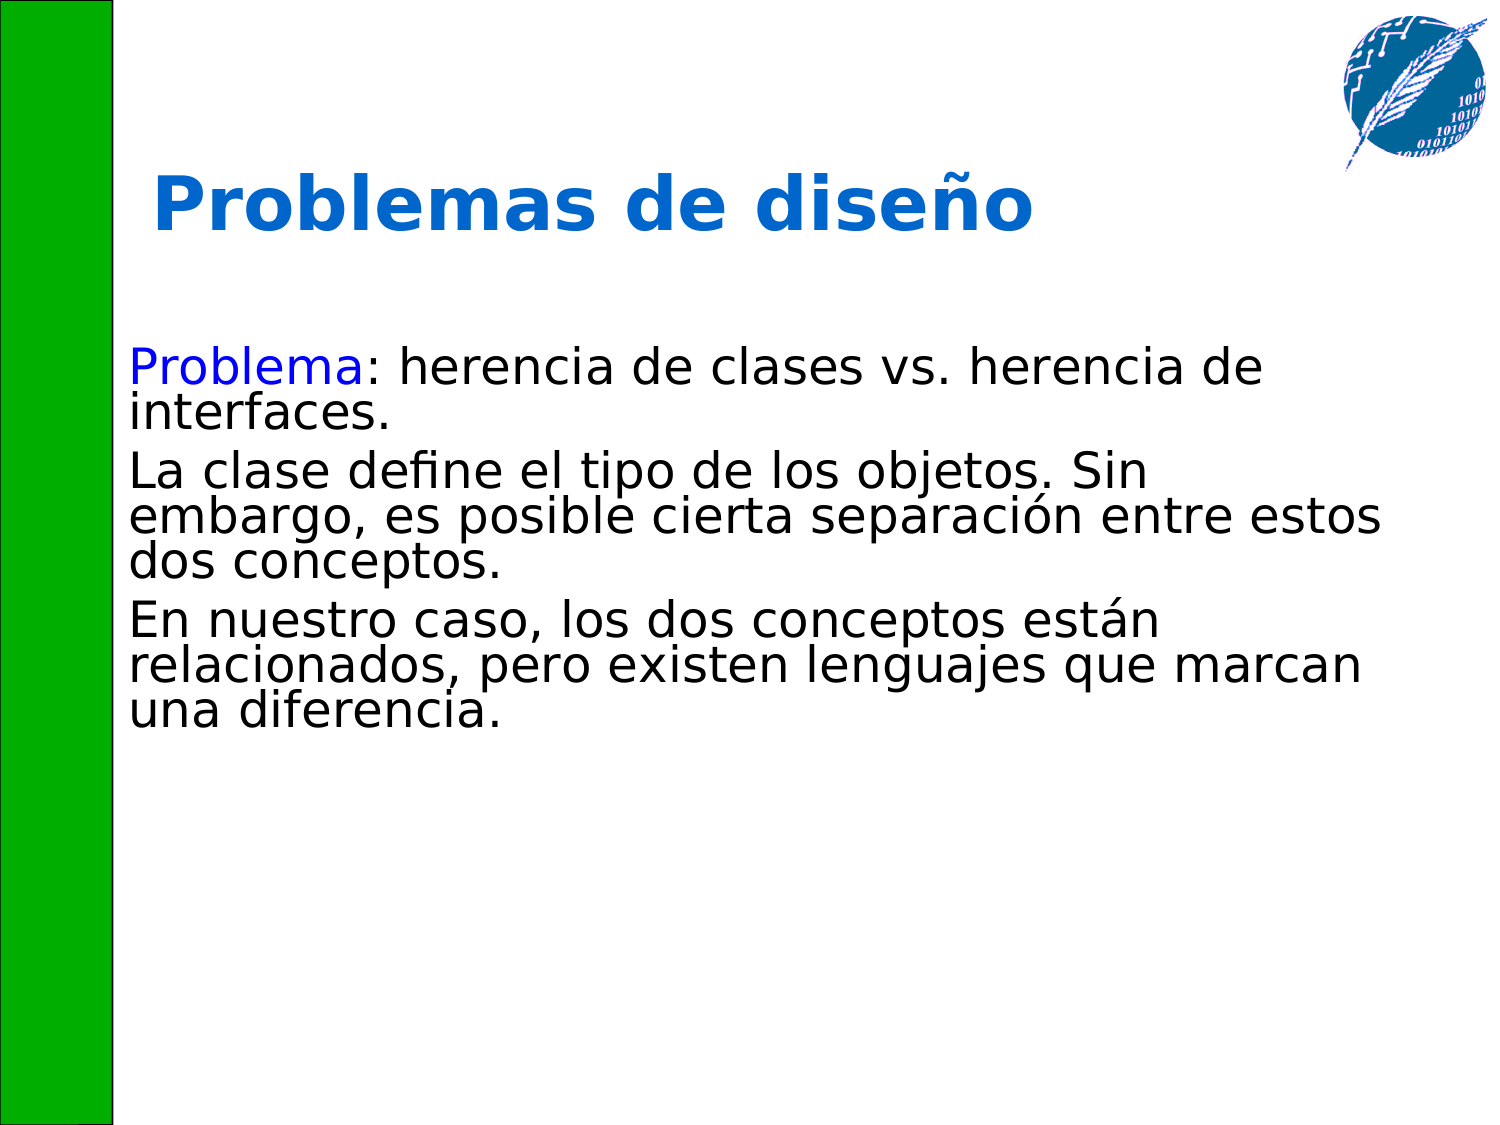

# Problemas de diseño
Problema: herencia de clases vs. herencia de interfaces.
La clase define el tipo de los objetos. Sin embargo, es posible cierta separación entre estos dos conceptos.
En nuestro caso, los dos conceptos están relacionados, pero existen lenguajes que marcan una diferencia.